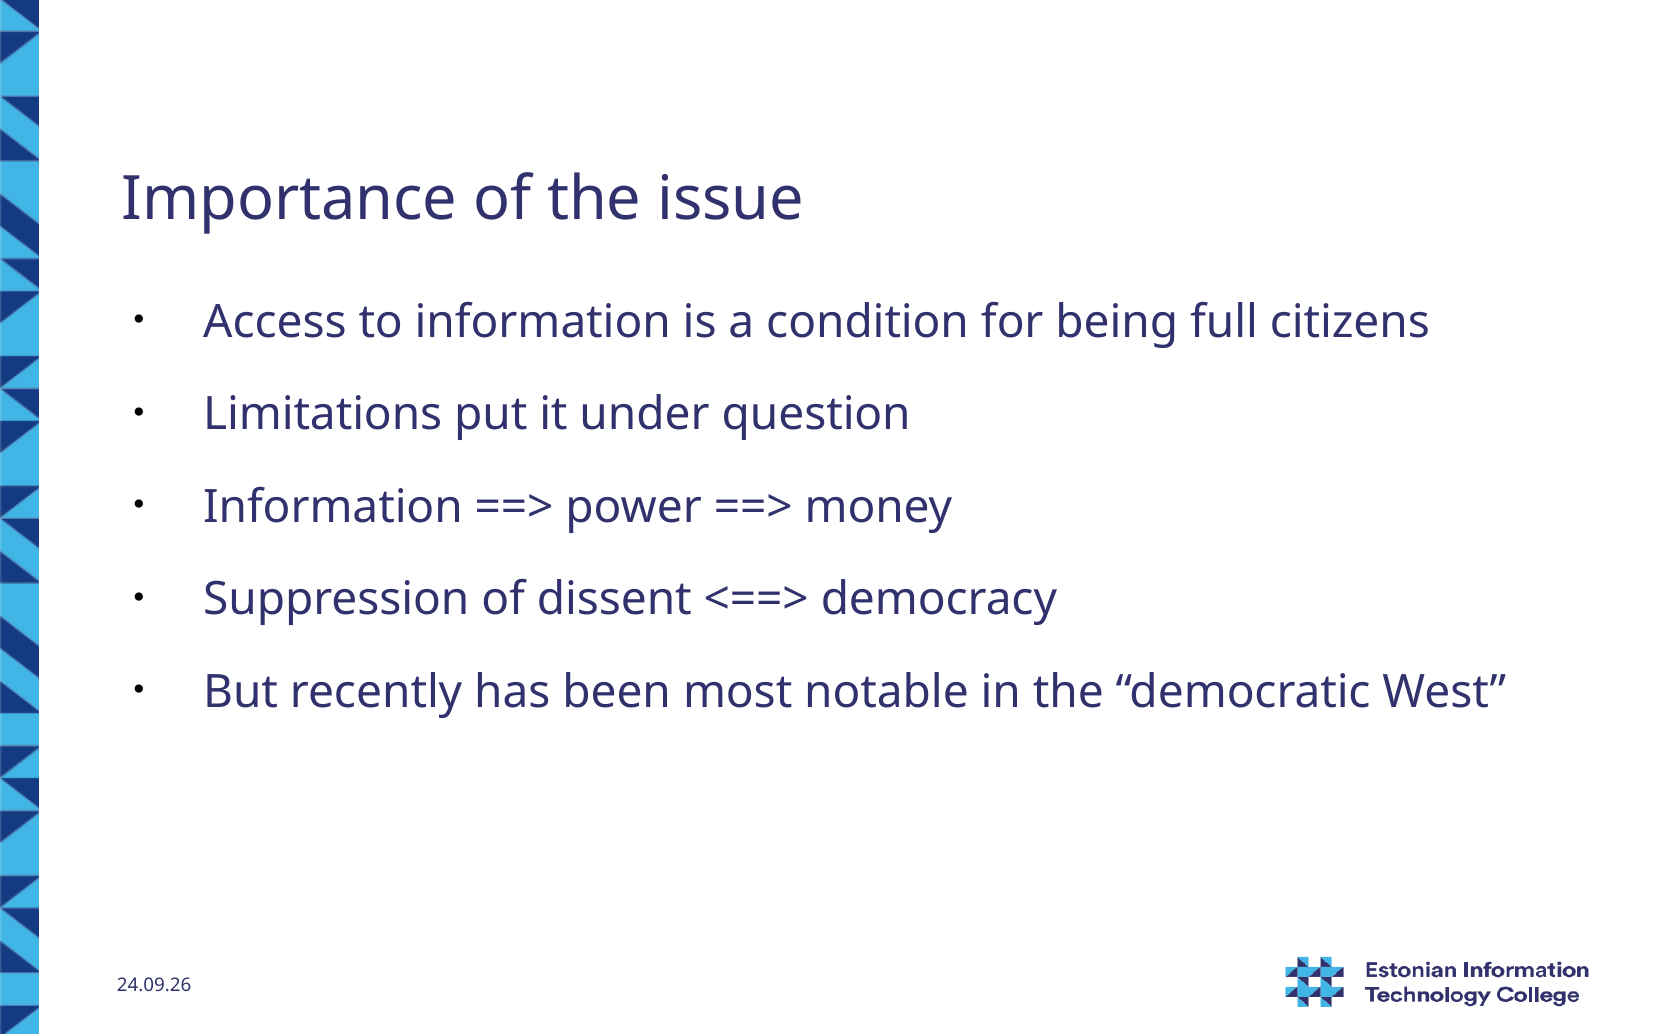

# Importance of the issue
Access to information is a condition for being full citizens
Limitations put it under question
Information ==> power ==> money
Suppression of dissent <==> democracy
But recently has been most notable in the “democratic West”